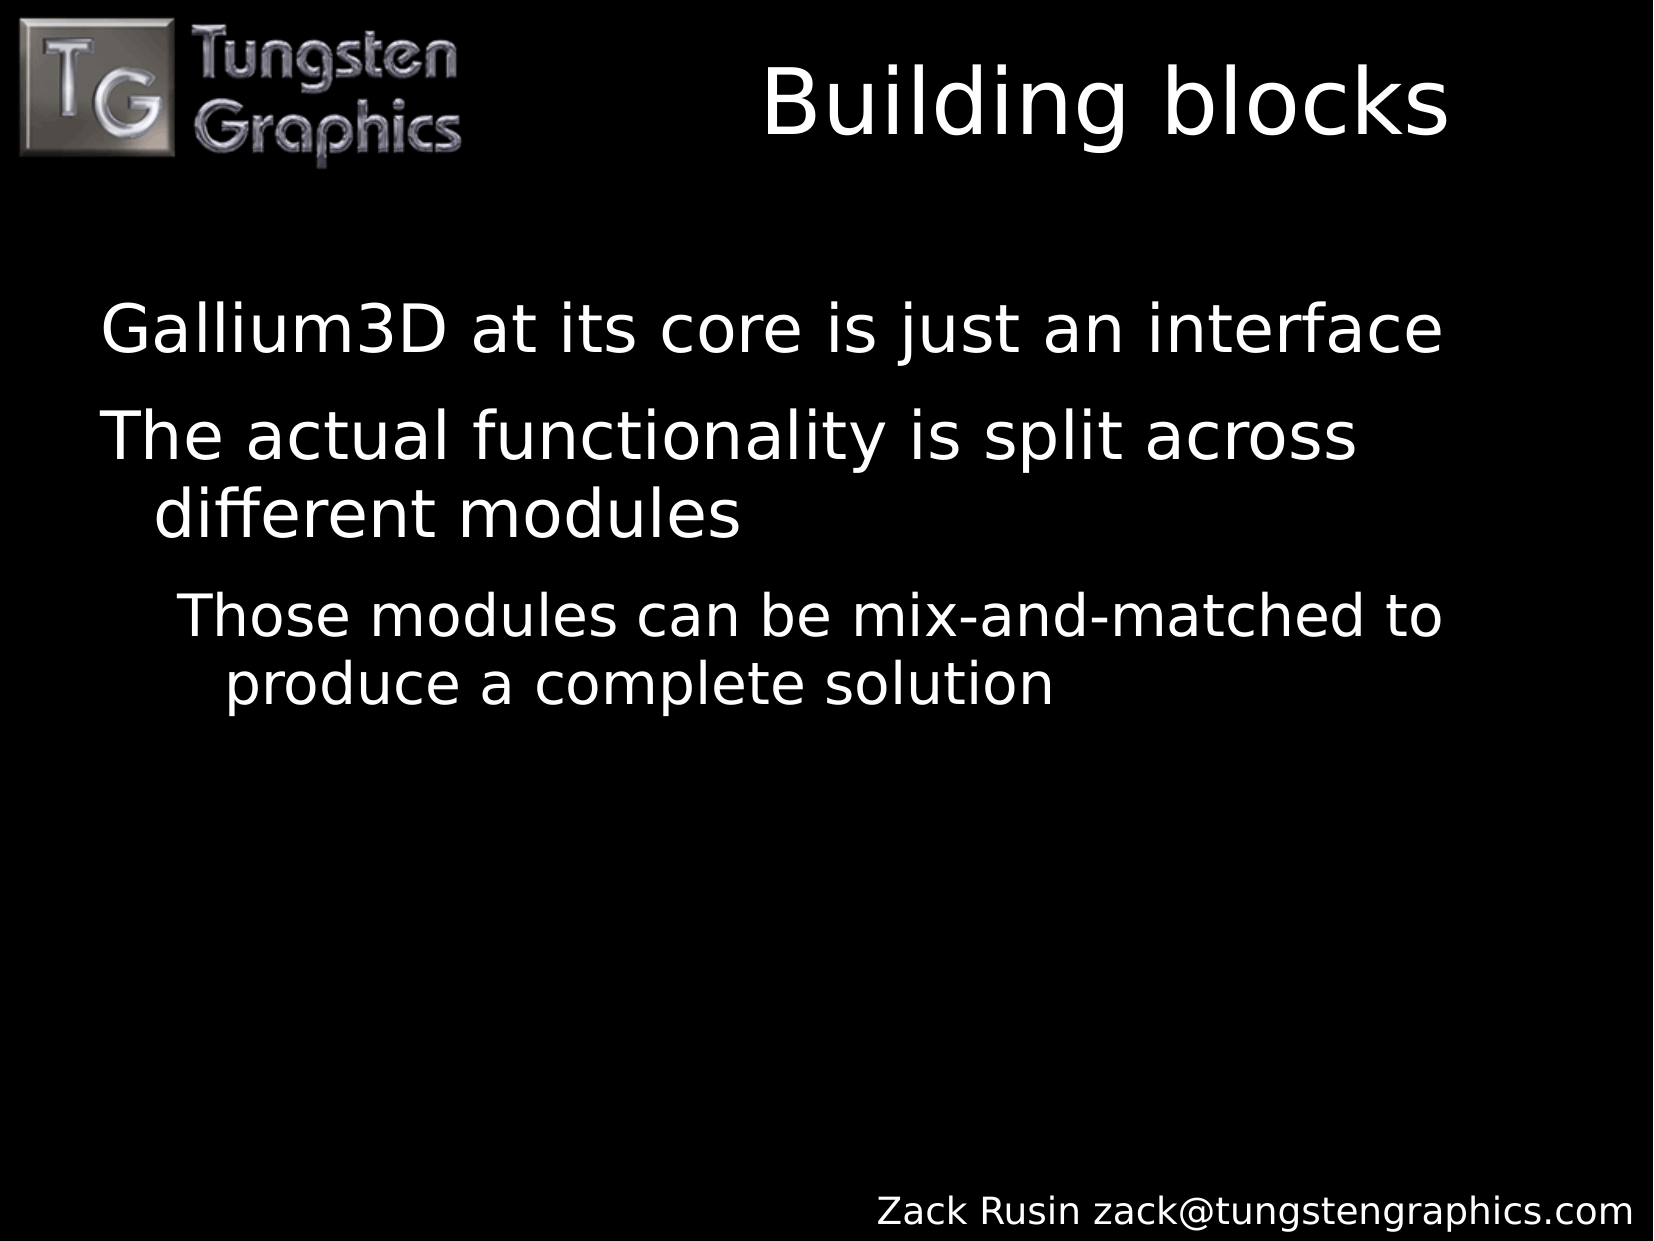

# Building blocks
Gallium3D at its core is just an interface
The actual functionality is split across different modules
Those modules can be mix-and-matched to produce a complete solution
Zack Rusin zack@tungstengraphics.com